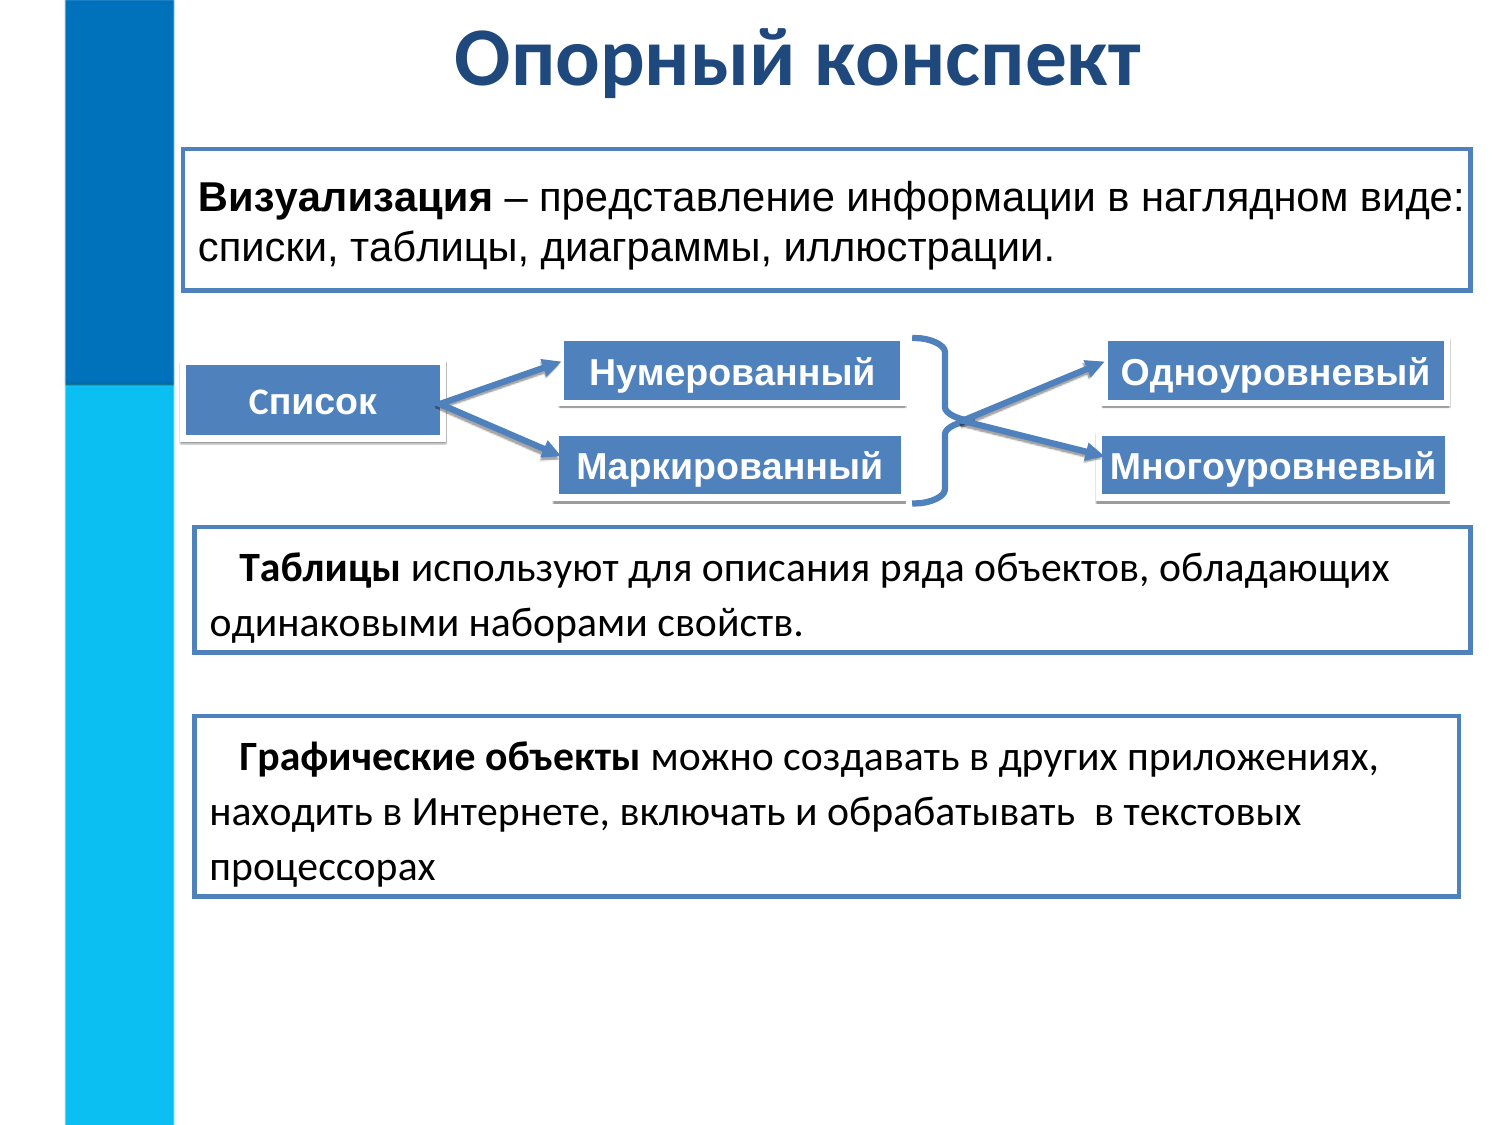

Опорный конспект
Визуализация – представление информации в наглядном виде:
списки, таблицы, диаграммы, иллюстрации.
Нумерованный
Одноуровневый
Список
Маркированный
Многоуровневый
Таблицы используют для описания ряда объектов, обладающих одинаковыми наборами свойств.
Графические объекты можно создавать в других приложениях, находить в Интернете, включать и обрабатывать в текстовых процессорах